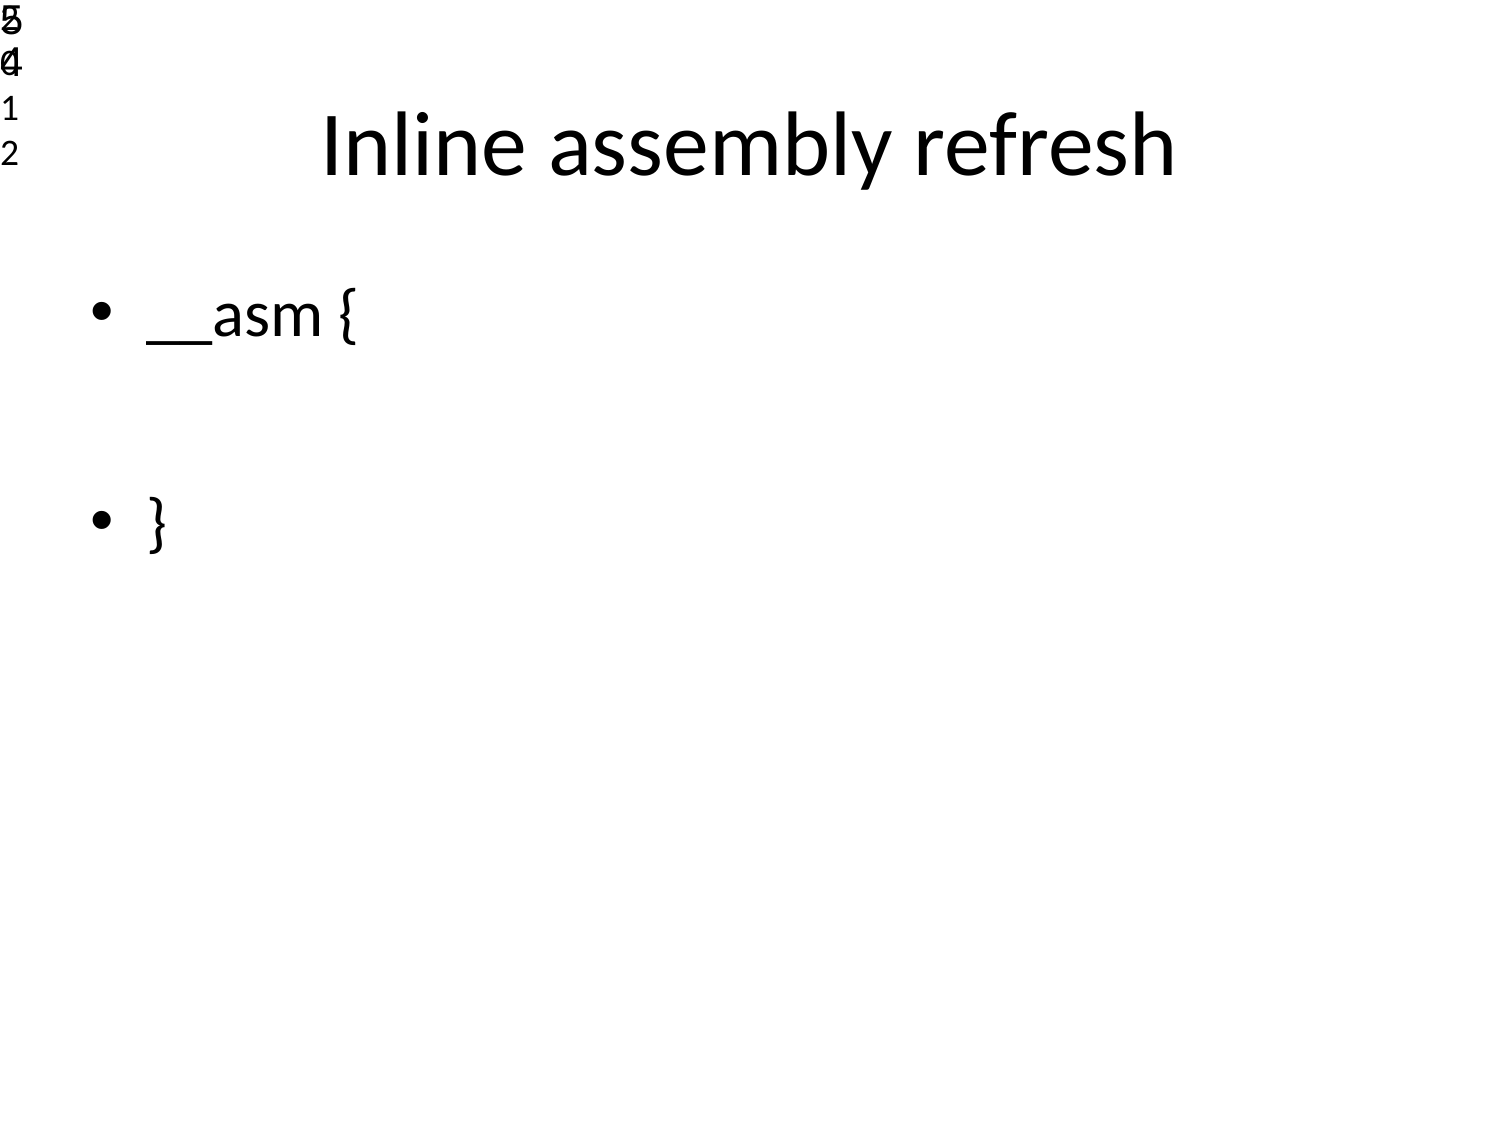

2012
# Inline assembly refresh
__asm {
}